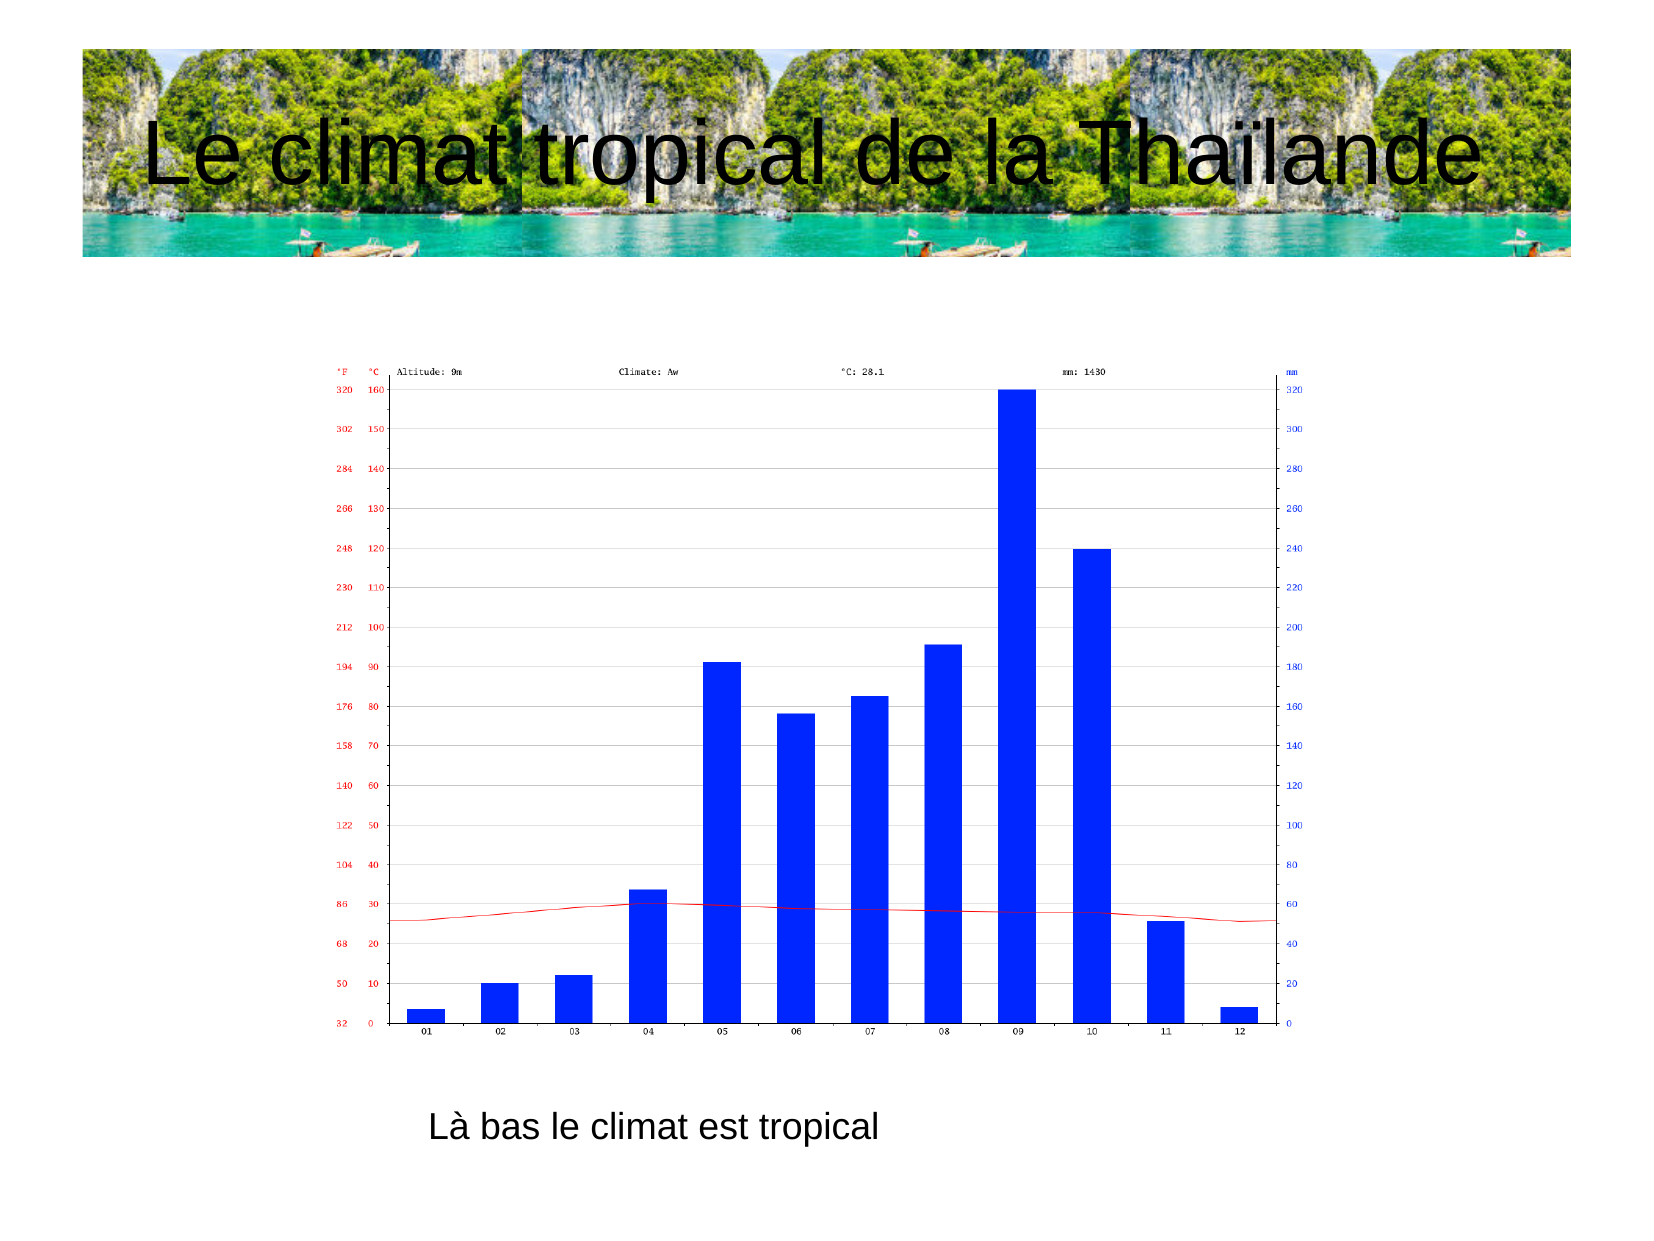

# Le climat tropical de la Thaïlande
Là bas le climat est tropical